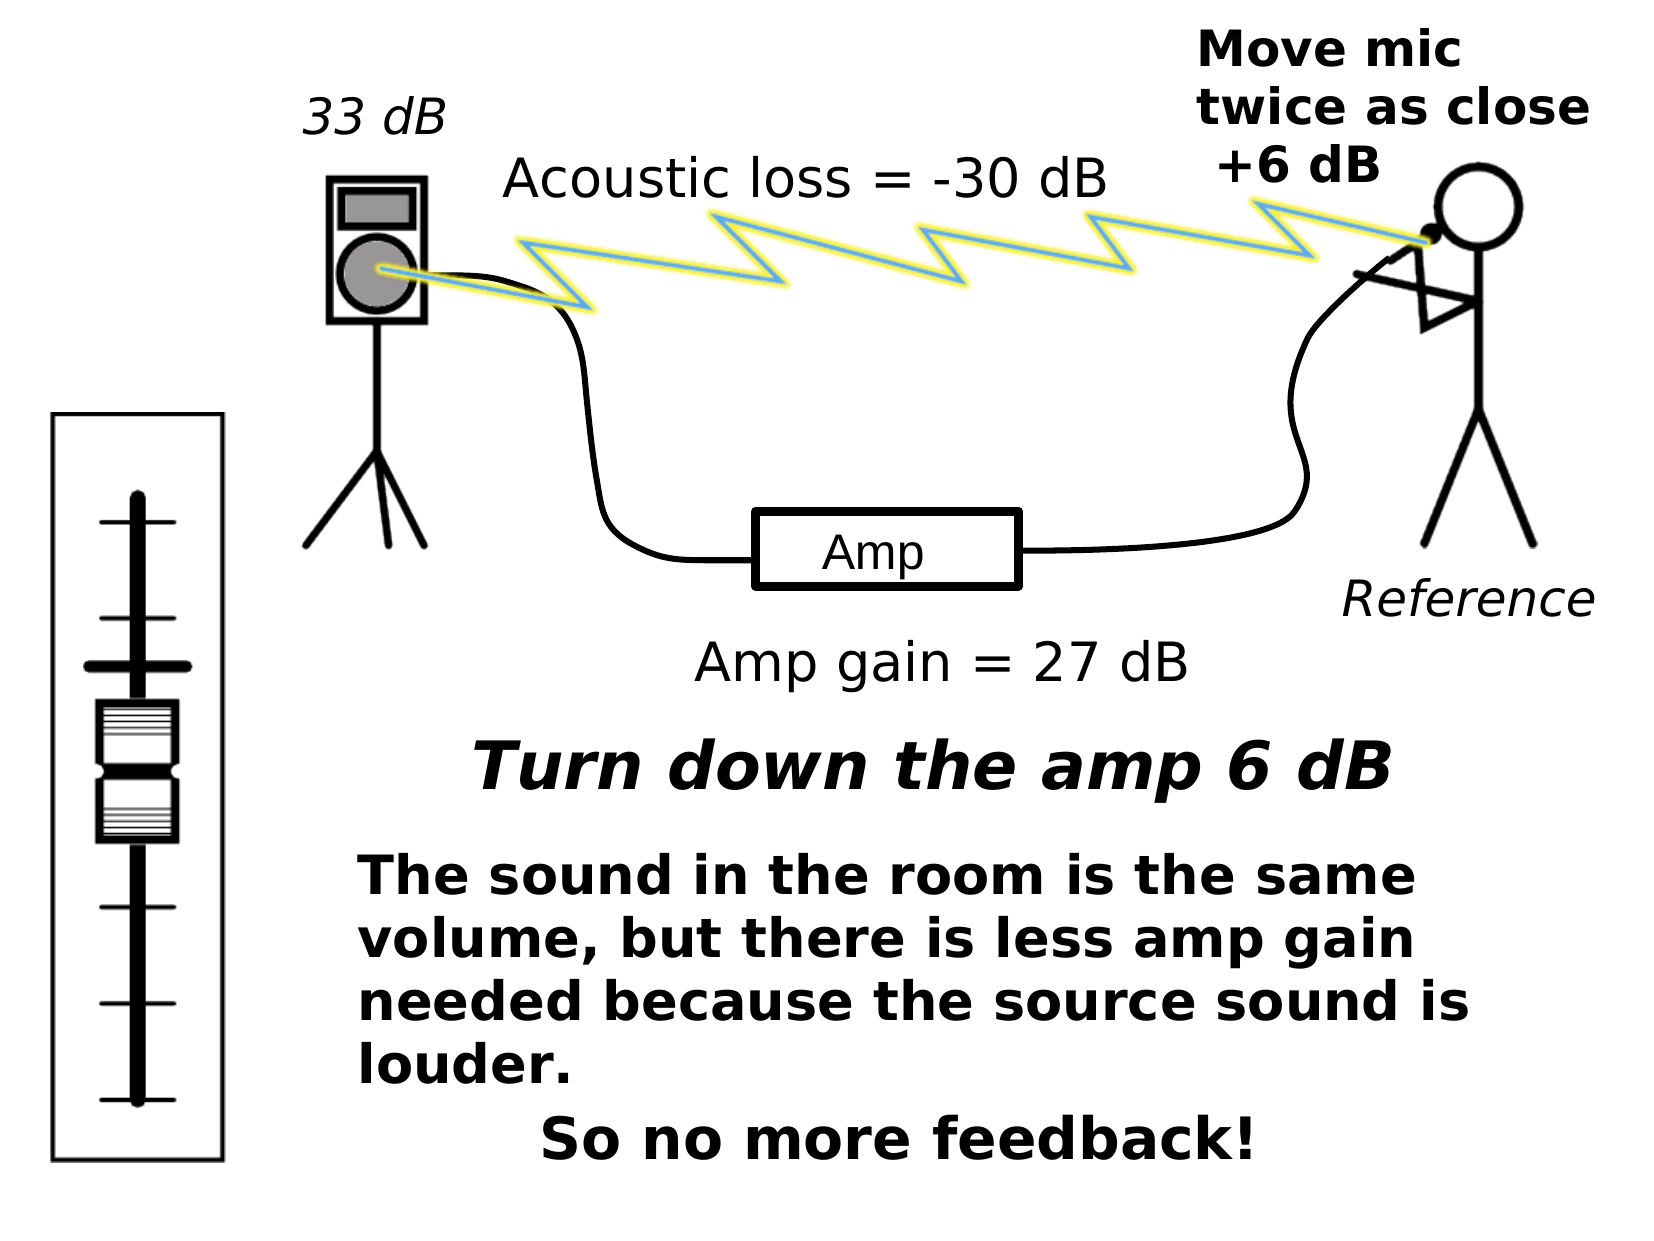

Move mic
twice as close
 +6 dB
33 dB
Acoustic loss = -30 dB
Amp
Reference
Amp gain = 27 dB
Turn down the amp 6 dB
The sound in the room is the same volume, but there is less amp gain needed because the source sound is louder.
So no more feedback!